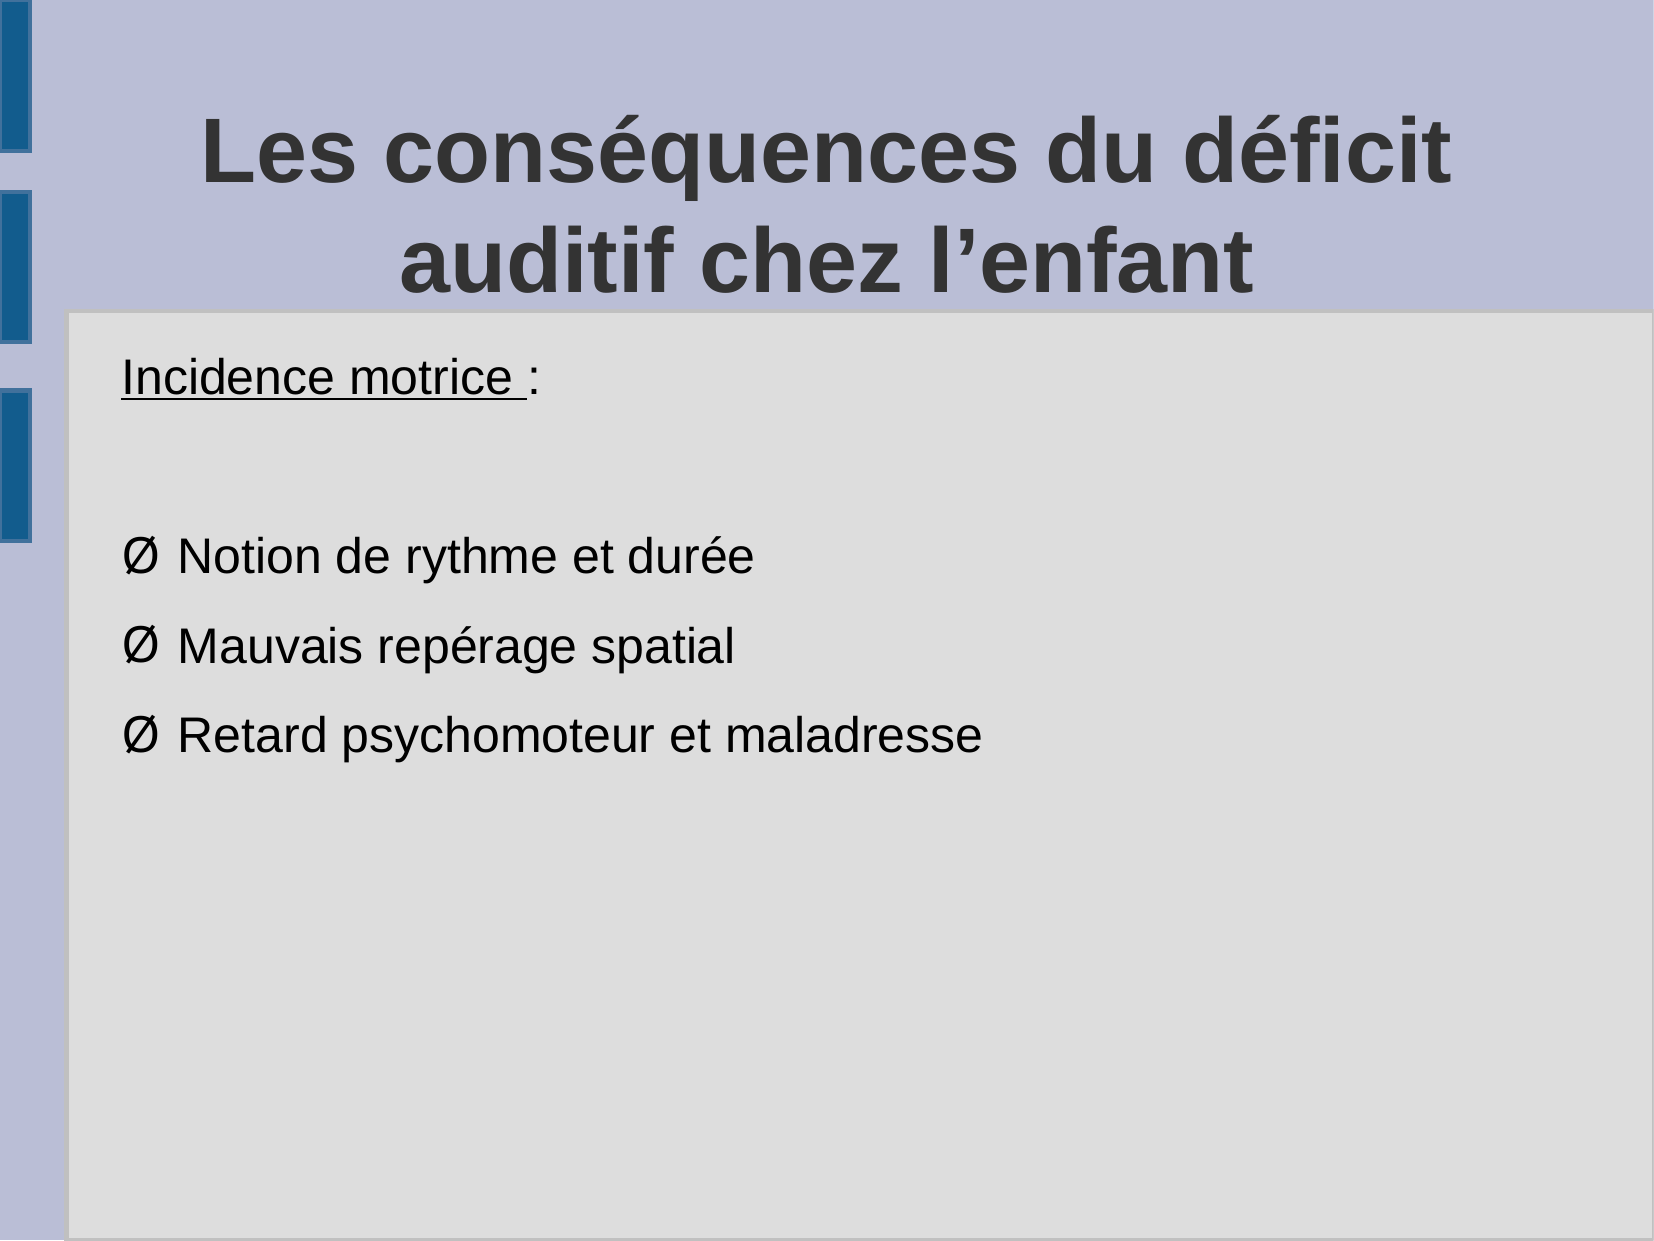

# Les conséquences du déficit auditif chez l’enfant
Incidence motrice :
Notion de rythme et durée
Mauvais repérage spatial
Retard psychomoteur et maladresse